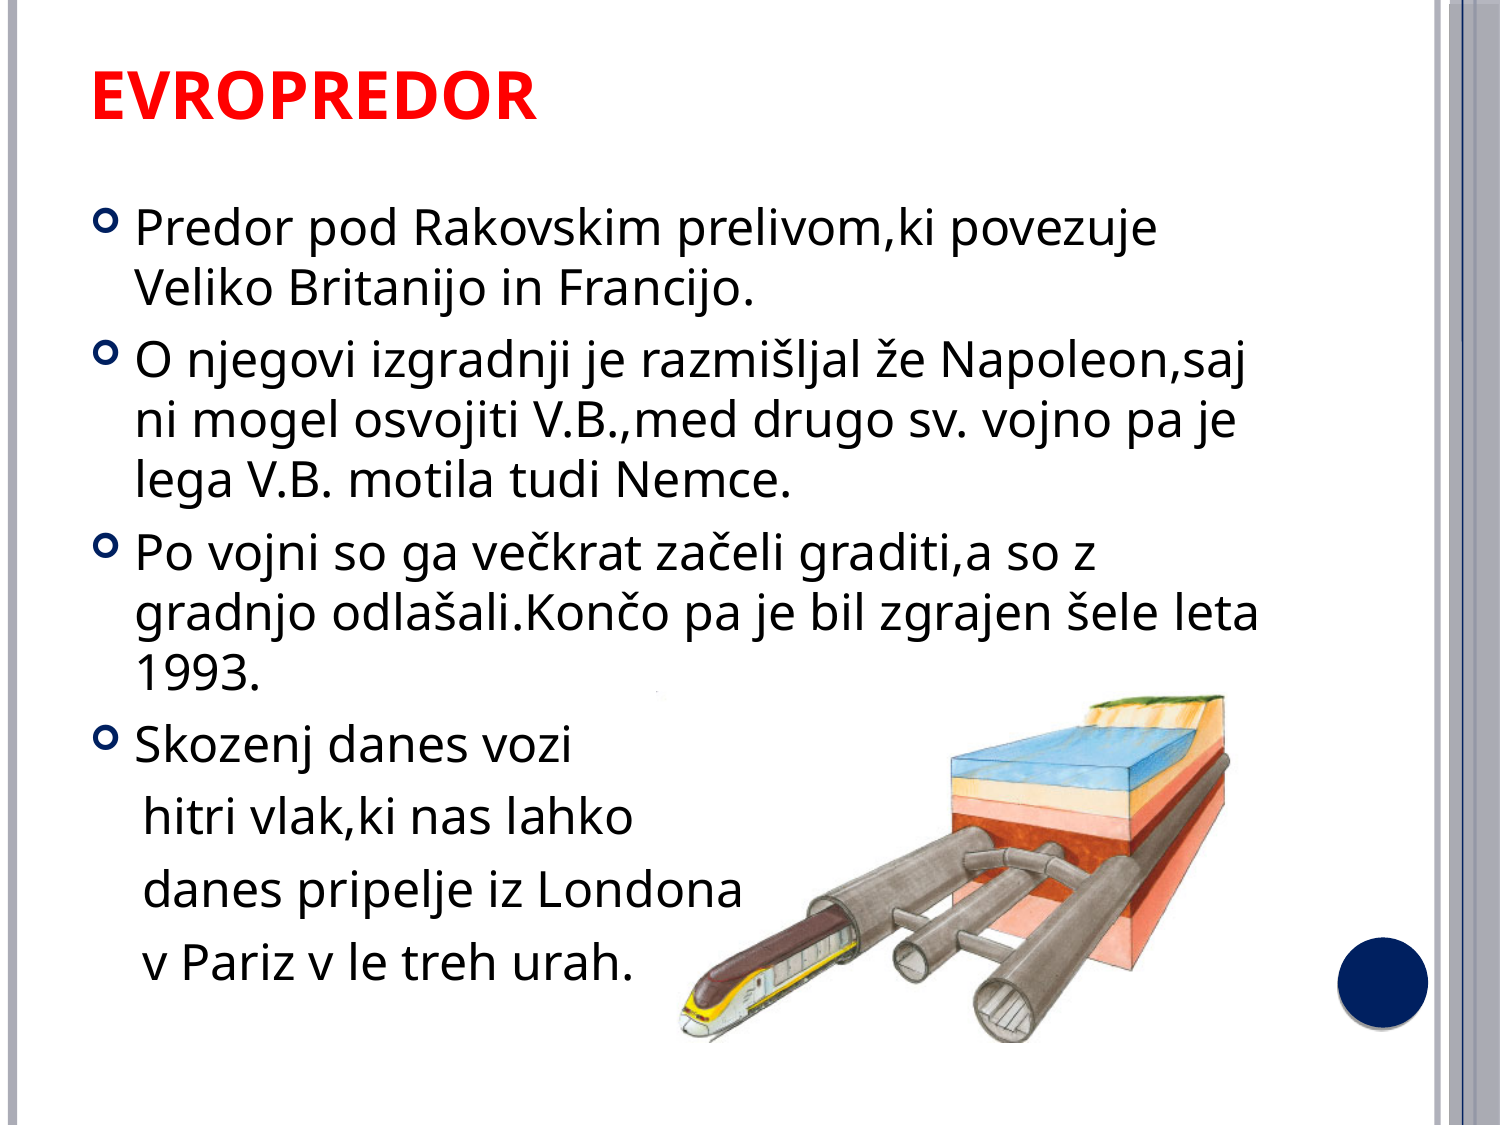

# evropredor
Predor pod Rakovskim prelivom,ki povezuje Veliko Britanijo in Francijo.
O njegovi izgradnji je razmišljal že Napoleon,saj ni mogel osvojiti V.B.,med drugo sv. vojno pa je lega V.B. motila tudi Nemce.
Po vojni so ga večkrat začeli graditi,a so z gradnjo odlašali.Končo pa je bil zgrajen šele leta 1993.
Skozenj danes vozi
 hitri vlak,ki nas lahko
 danes pripelje iz Londona
 v Pariz v le treh urah.